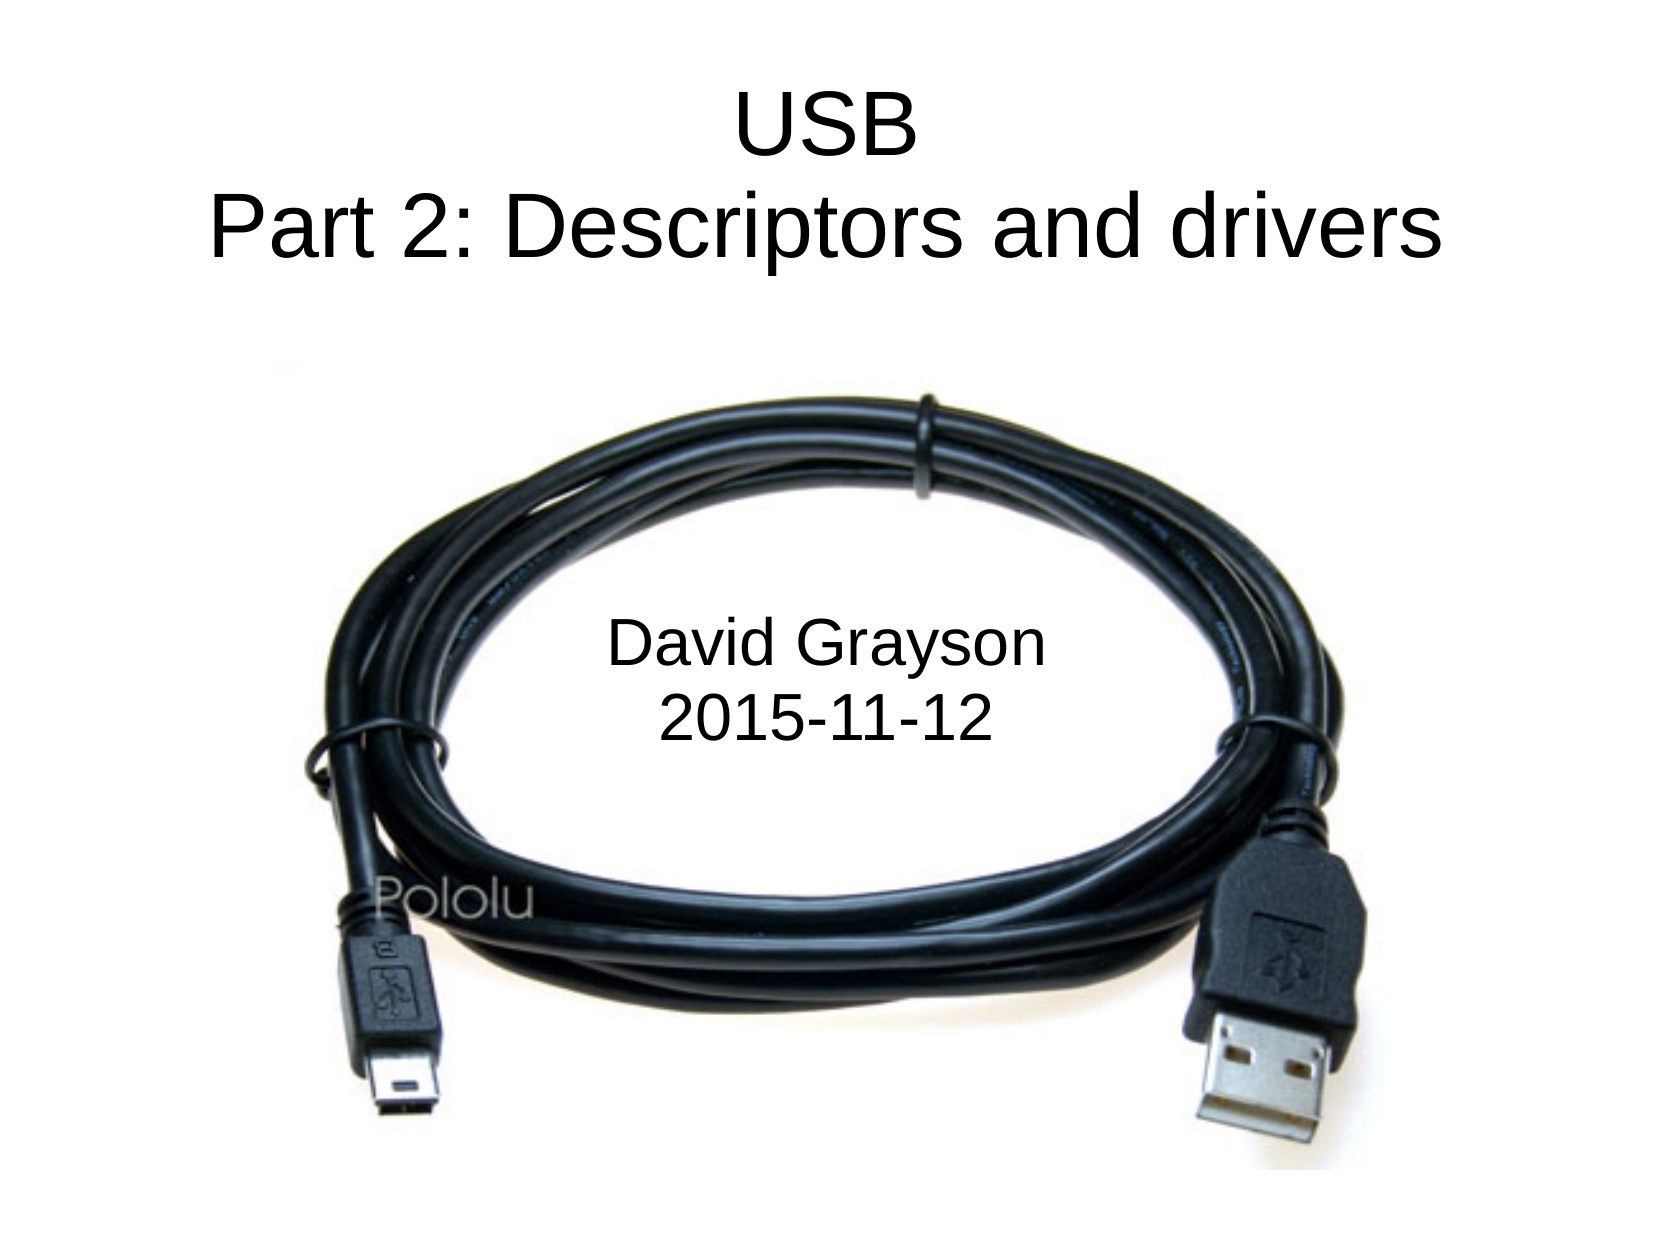

# USB Part 2: Descriptors and drivers
David Grayson
2015-11-12